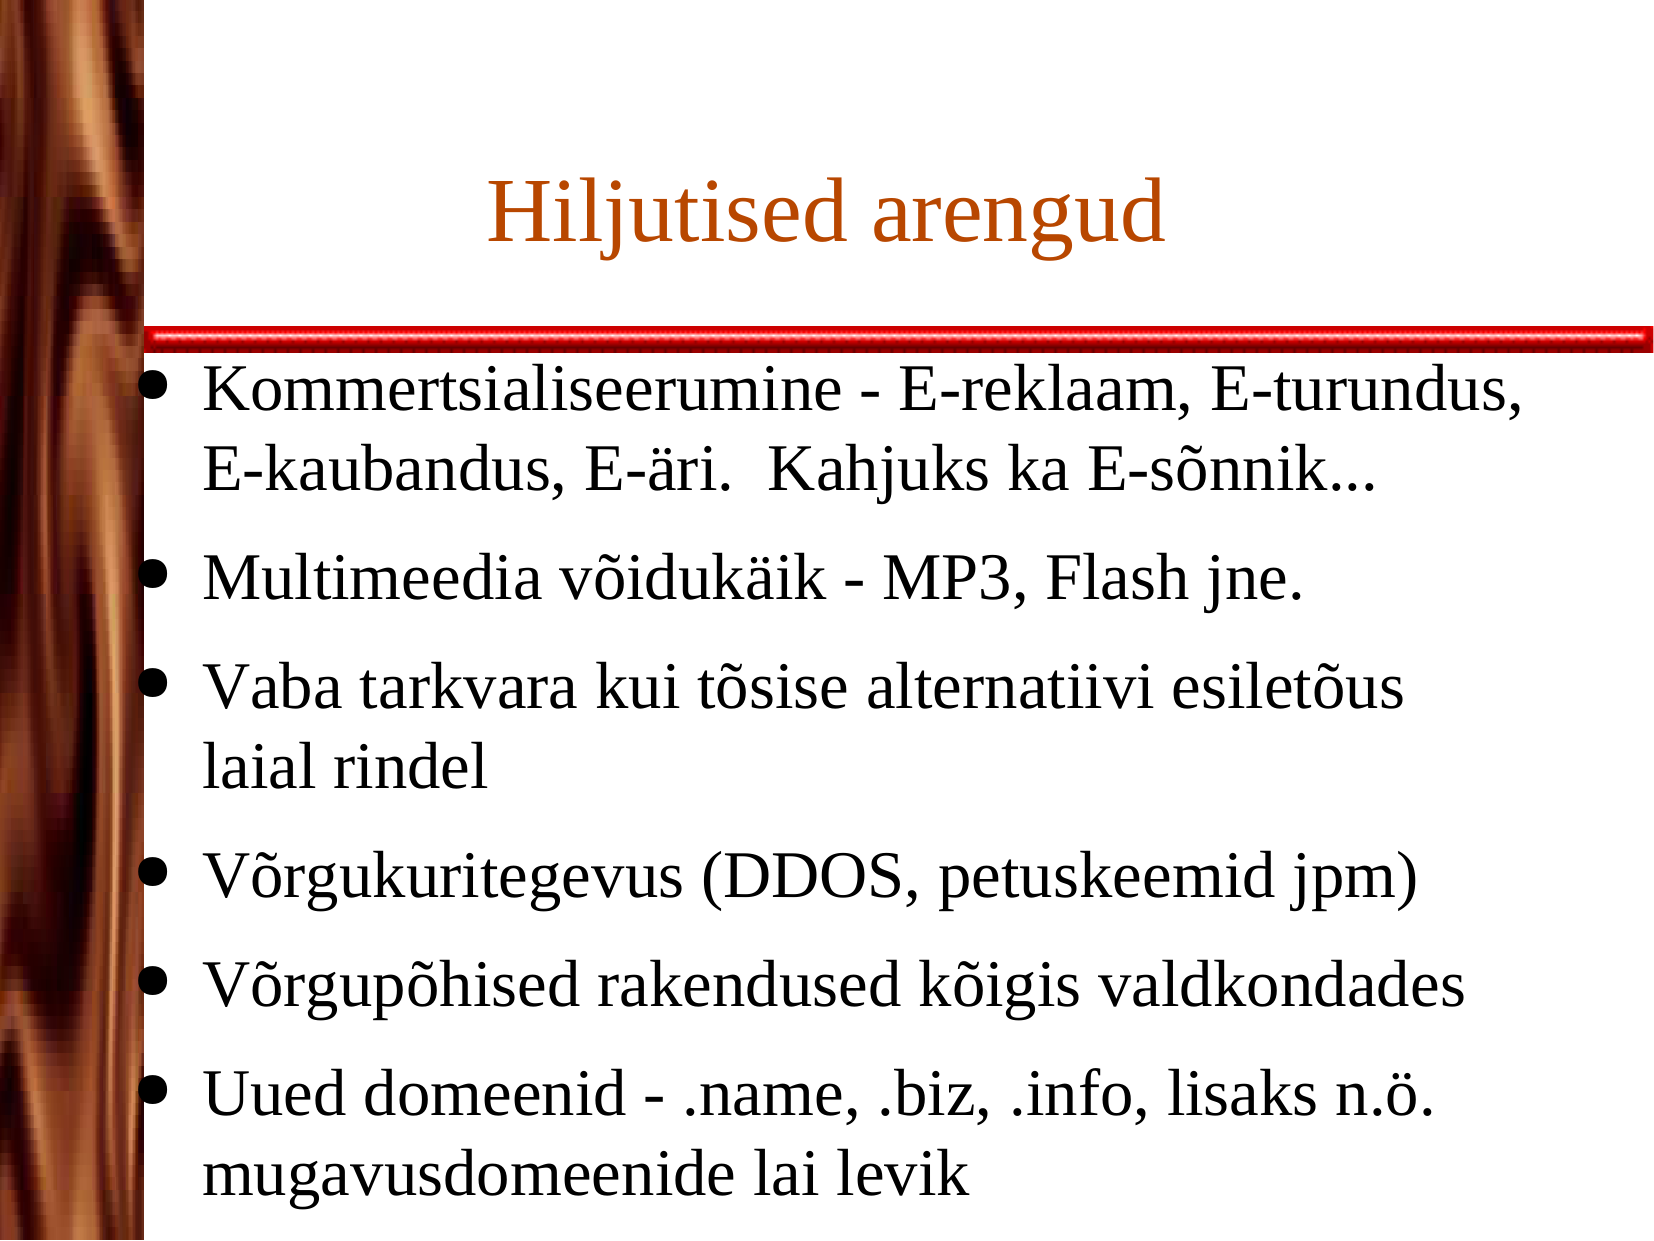

# Hiljutised arengud
Kommertsialiseerumine - E-reklaam, E-turundus, E-kaubandus, E-äri. Kahjuks ka E-sõnnik...
Multimeedia võidukäik - MP3, Flash jne.
Vaba tarkvara kui tõsise alternatiivi esiletõus laial rindel
Võrgukuritegevus (DDOS, petuskeemid jpm)
Võrgupõhised rakendused kõigis valdkondades
Uued domeenid - .name, .biz, .info, lisaks n.ö. mugavusdomeenide lai levik